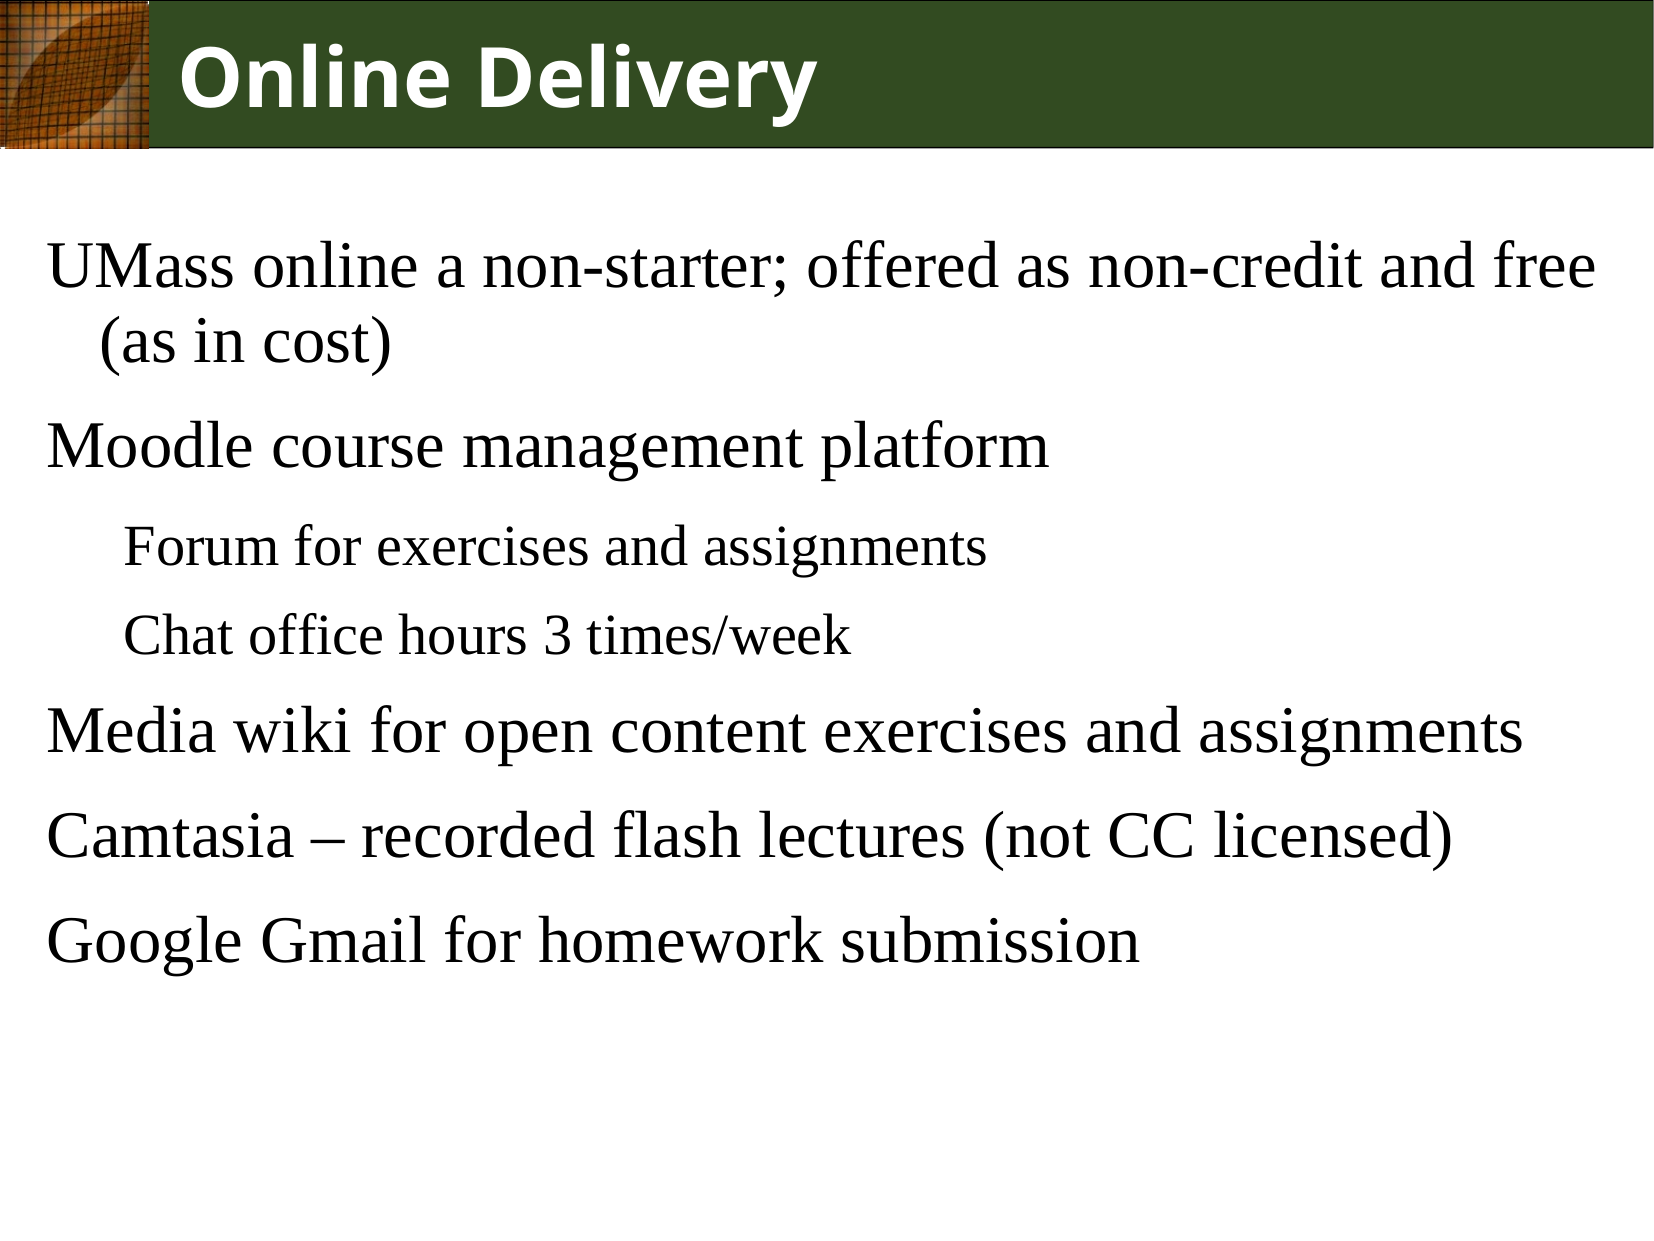

# Online Delivery
UMass online a non-starter; offered as non-credit and free (as in cost)
Moodle course management platform
Forum for exercises and assignments
Chat office hours 3 times/week
Media wiki for open content exercises and assignments
Camtasia – recorded flash lectures (not CC licensed)
Google Gmail for homework submission